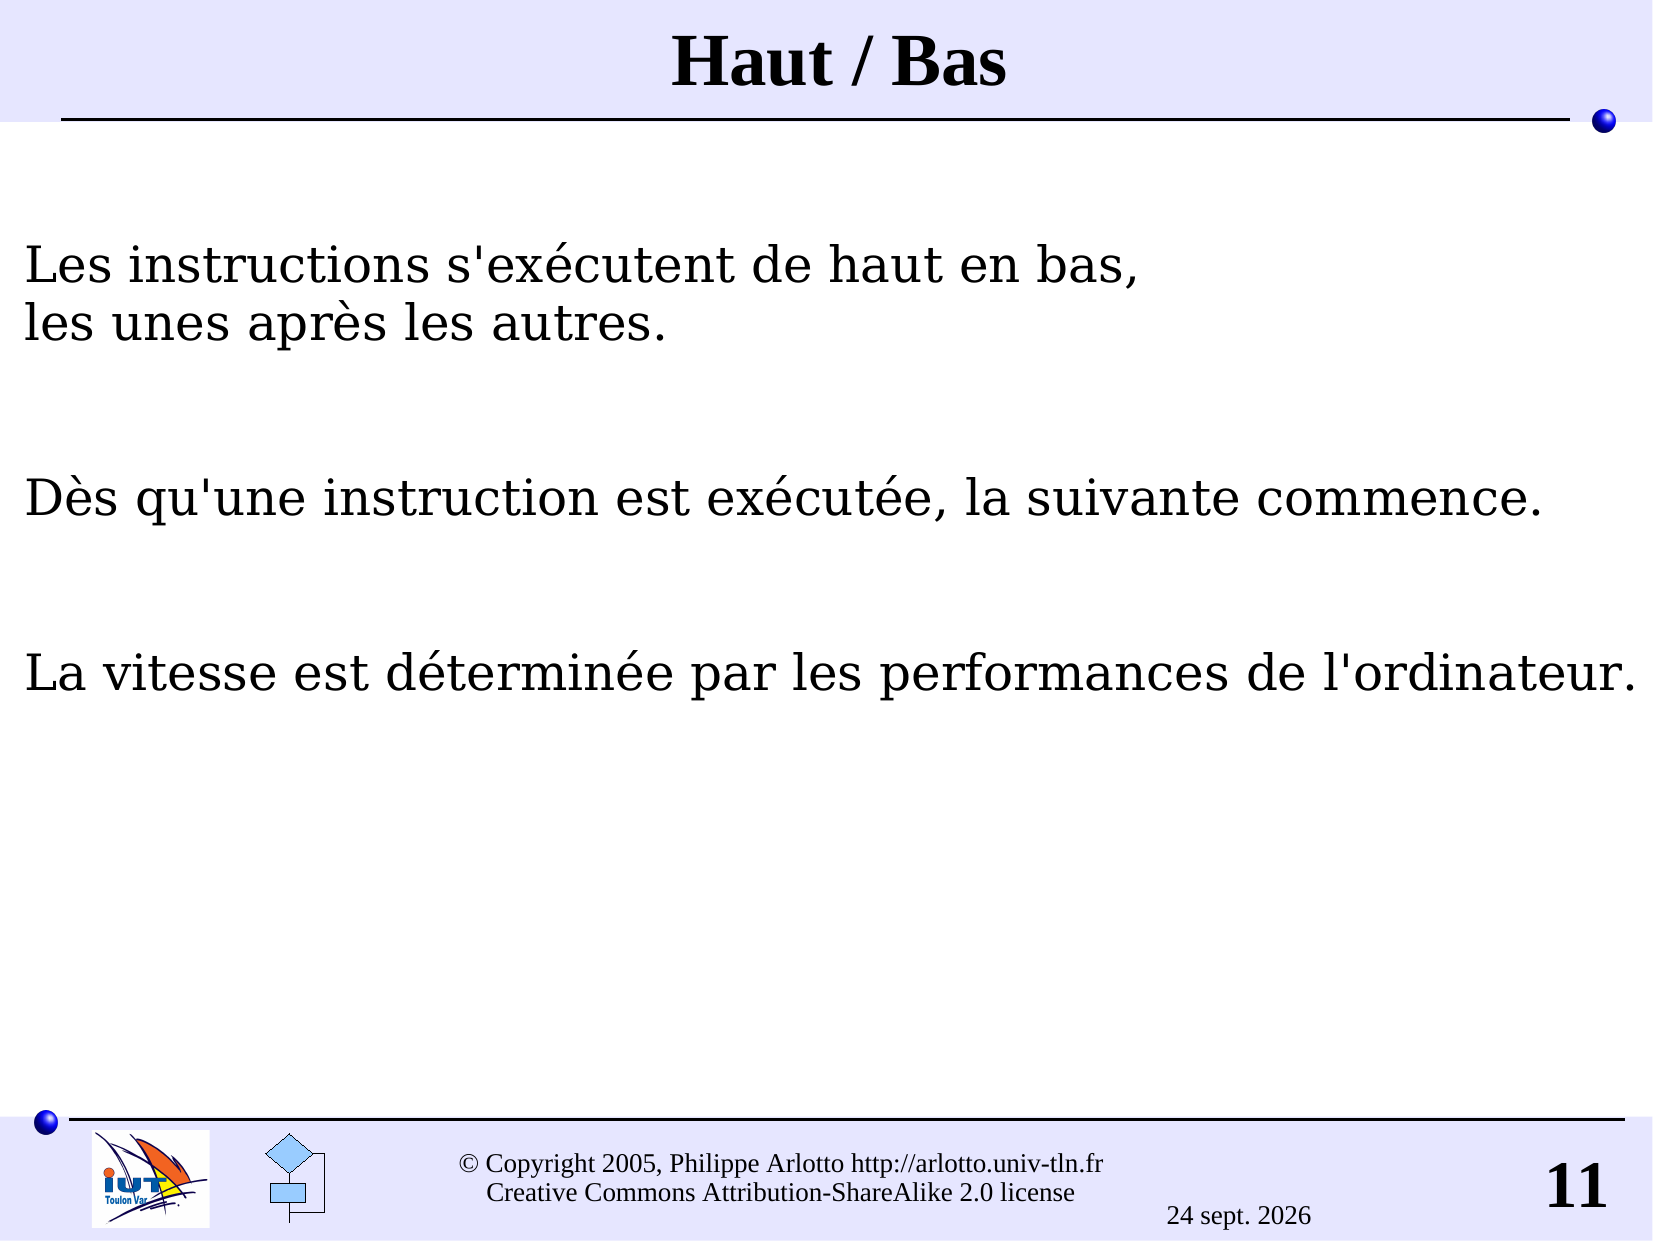

# Haut / Bas
Les instructions s'exécutent de haut en bas,
les unes après les autres.
Dès qu'une instruction est exécutée, la suivante commence.
La vitesse est déterminée par les performances de l'ordinateur.